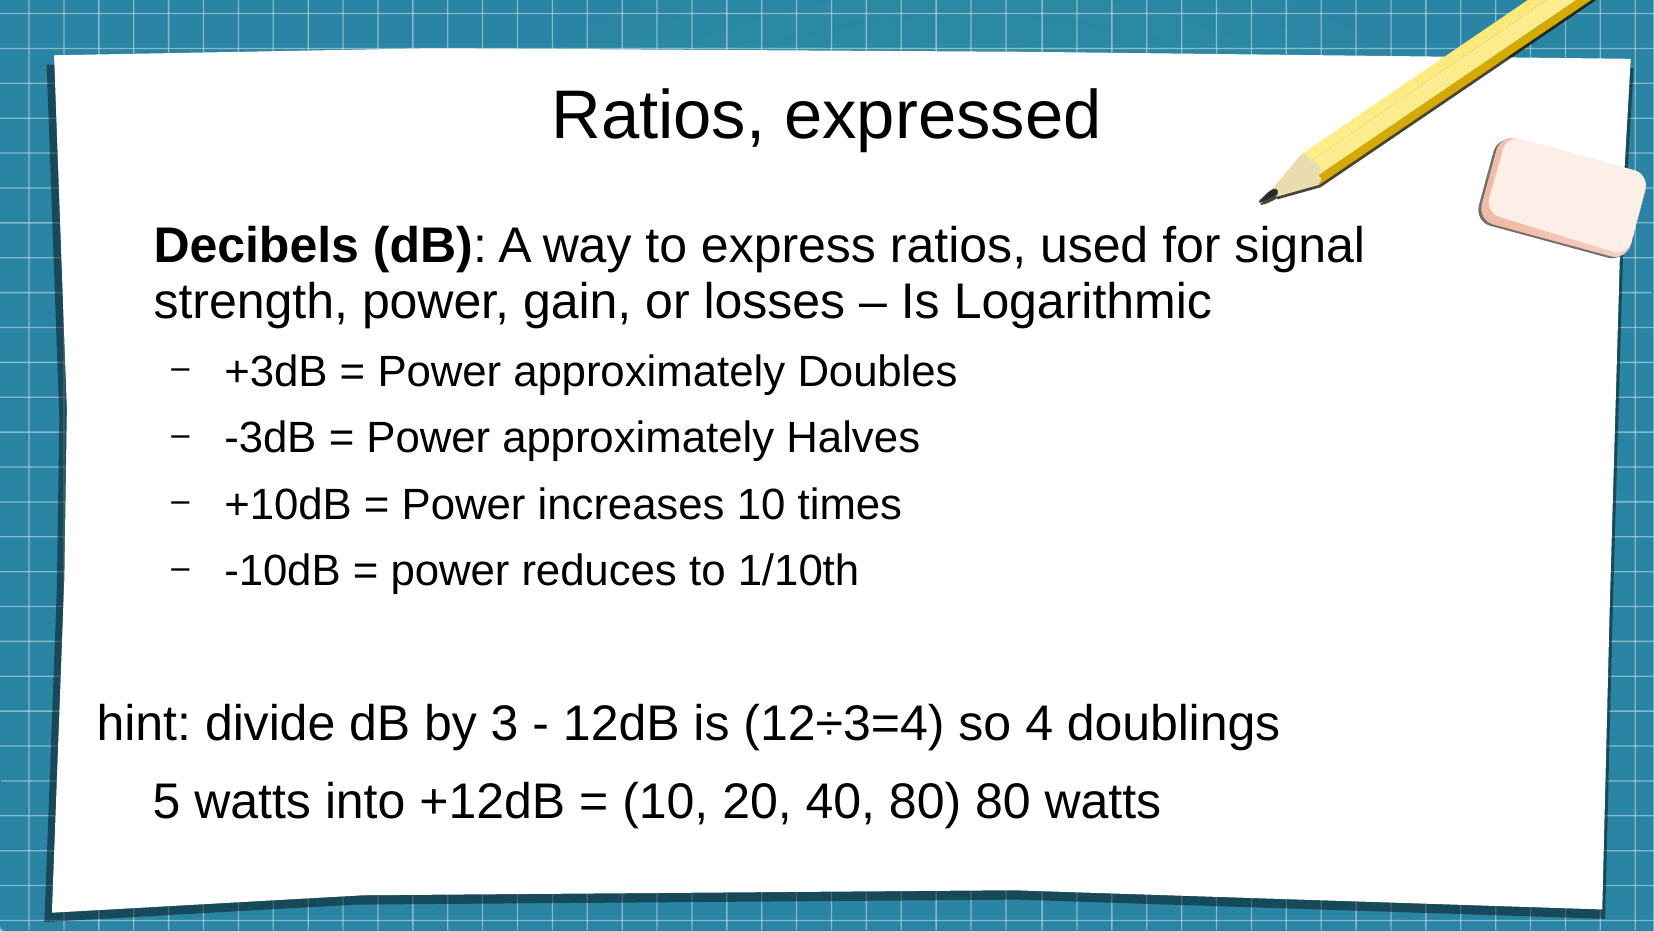

# Ratios, expressed
Decibels (dB): A way to express ratios, used for signal strength, power, gain, or losses – Is Logarithmic
+3dB = Power approximately Doubles
-3dB = Power approximately Halves
+10dB = Power increases 10 times
-10dB = power reduces to 1/10th
 hint: divide dB by 3 - 12dB is (12÷3=4) so 4 doublings
 5 watts into +12dB = (10, 20, 40, 80) 80 watts